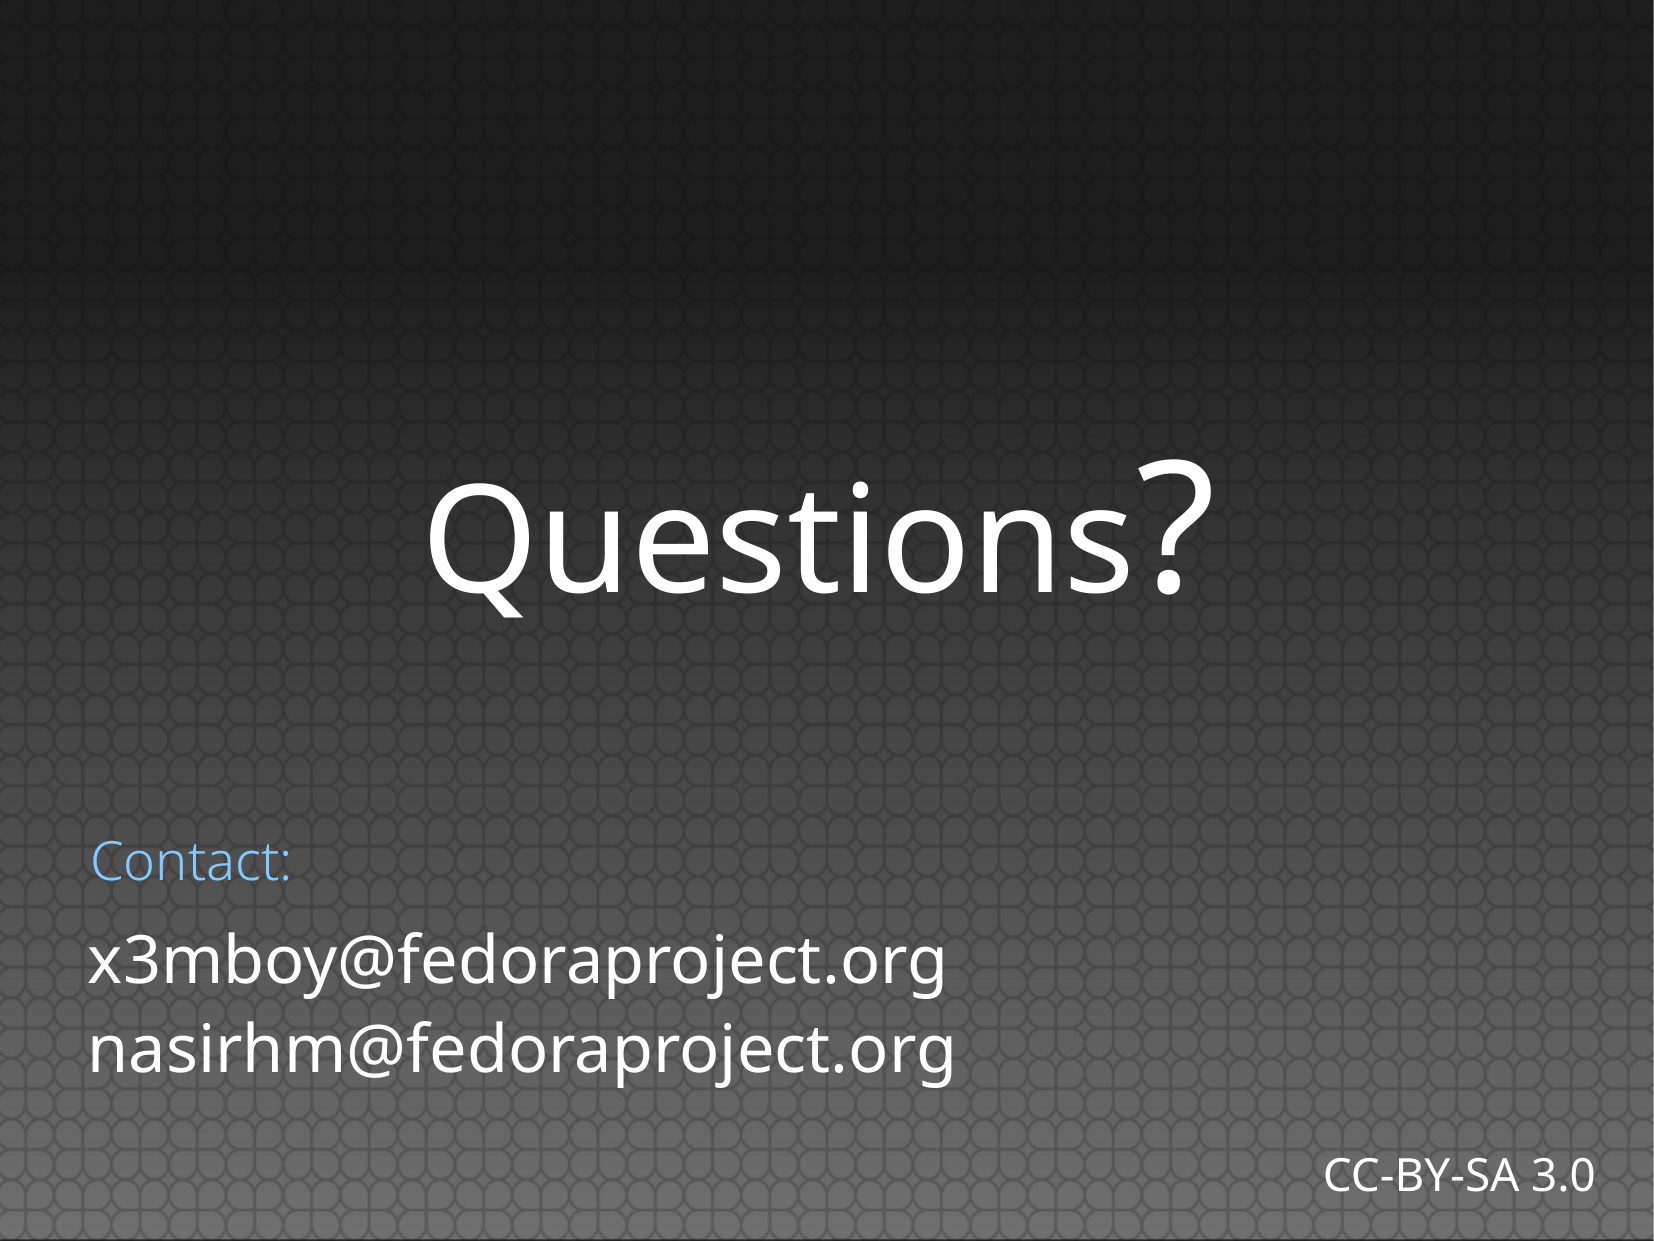

# Questions?
Contact:
x3mboy@fedoraproject.org
nasirhm@fedoraproject.org
CC-BY-SA 3.0